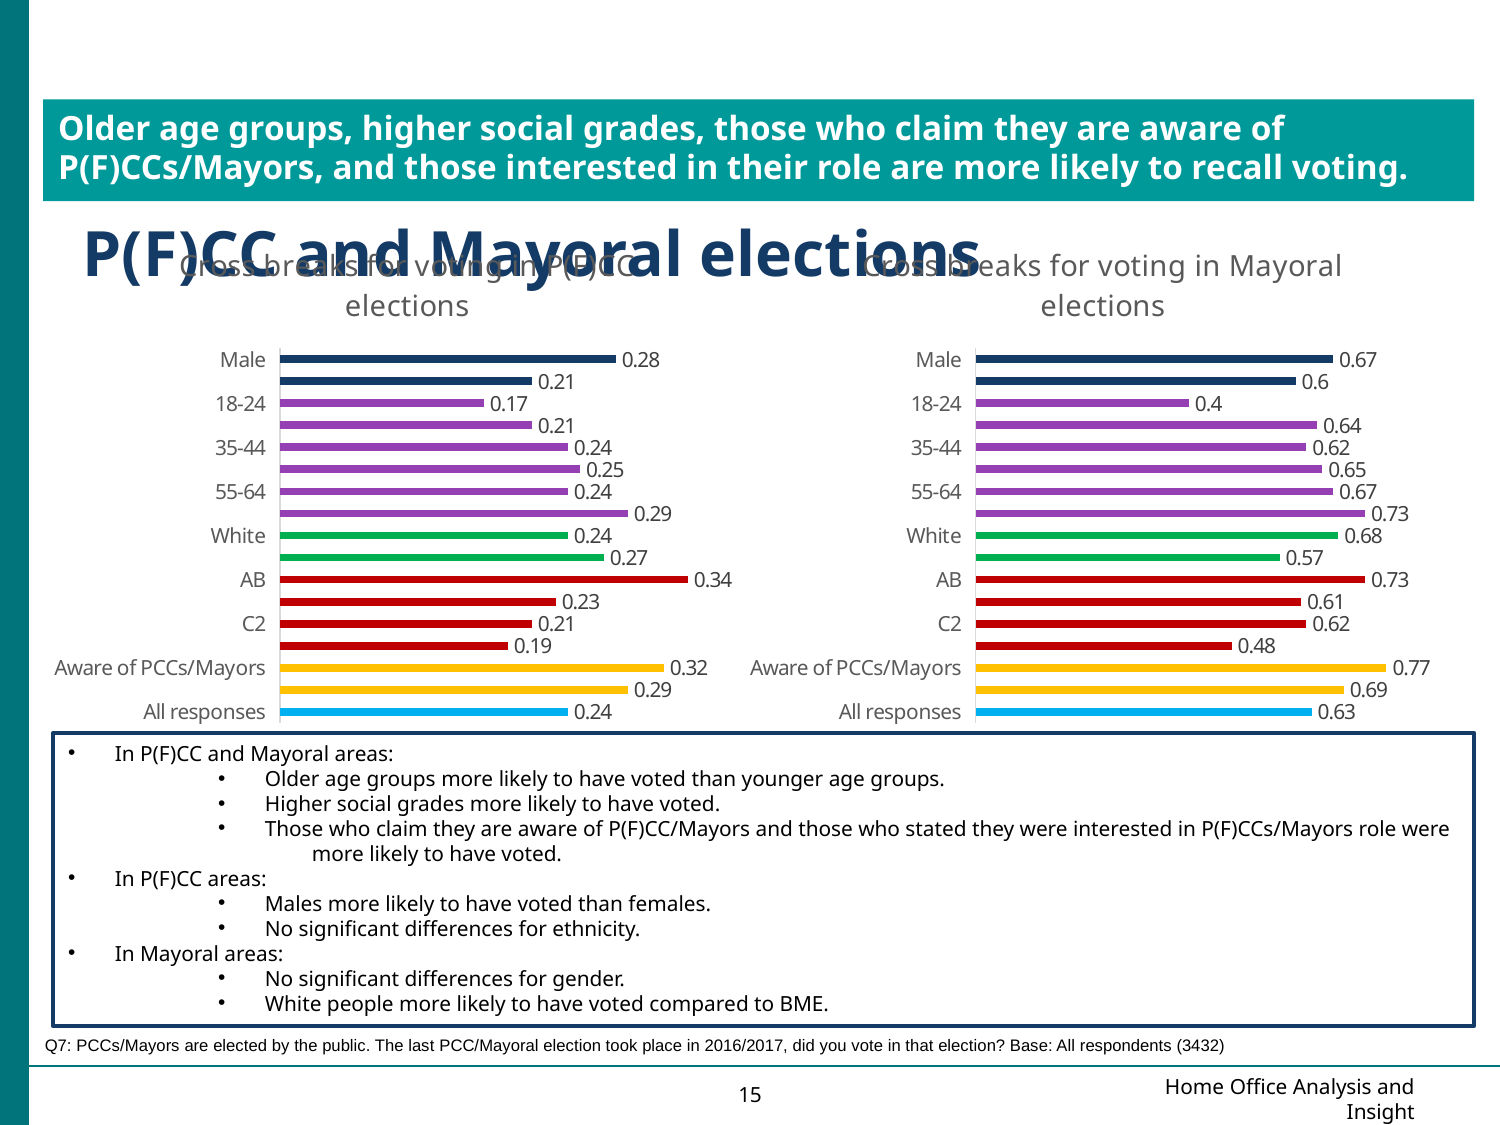

Older age groups, higher social grades, those who claim they are aware of P(F)CCs/Mayors, and those interested in their role are more likely to recall voting.
# P(F)CC and Mayoral elections
### Chart: Cross breaks for voting in P(F)CC elections
| Category | PCC |
|---|---|
| Male | 0.28 |
| Female | 0.21 |
| 18-24 | 0.17 |
| 25-34 | 0.21 |
| 35-44 | 0.24 |
| 45-54 | 0.25 |
| 55-64 | 0.24 |
| 65+ | 0.29 |
| White | 0.24 |
| BME | 0.27 |
| AB | 0.34 |
| C1 | 0.23 |
| C2 | 0.21 |
| DE | 0.19 |
| Aware of PCCs/Mayors | 0.32 |
| Interested in PCCs/Mayors role | 0.29 |
| All responses | 0.24 |
### Chart: Cross breaks for voting in Mayoral elections
| Category | Mayoral |
|---|---|
| Male | 0.67 |
| Female | 0.6 |
| 18-24 | 0.4 |
| 25-34 | 0.64 |
| 35-44 | 0.62 |
| 45-54 | 0.65 |
| 55-64 | 0.67 |
| 65+ | 0.73 |
| White | 0.68 |
| BME | 0.57 |
| AB | 0.73 |
| C1 | 0.61 |
| C2 | 0.62 |
| DE | 0.48 |
| Aware of PCCs/Mayors | 0.77 |
| Interested in PCCs/Mayors role | 0.69 |
| All responses | 0.63 |In P(F)CC and Mayoral areas:
Older age groups more likely to have voted than younger age groups.
Higher social grades more likely to have voted.
Those who claim they are aware of P(F)CC/Mayors and those who stated they were interested in P(F)CCs/Mayors role were more likely to have voted.
In P(F)CC areas:
Males more likely to have voted than females.
No significant differences for ethnicity.
In Mayoral areas:
No significant differences for gender.
White people more likely to have voted compared to BME.
Q7: PCCs/Mayors are elected by the public. The last PCC/Mayoral election took place in 2016/2017, did you vote in that election? Base: All respondents (3432)
4